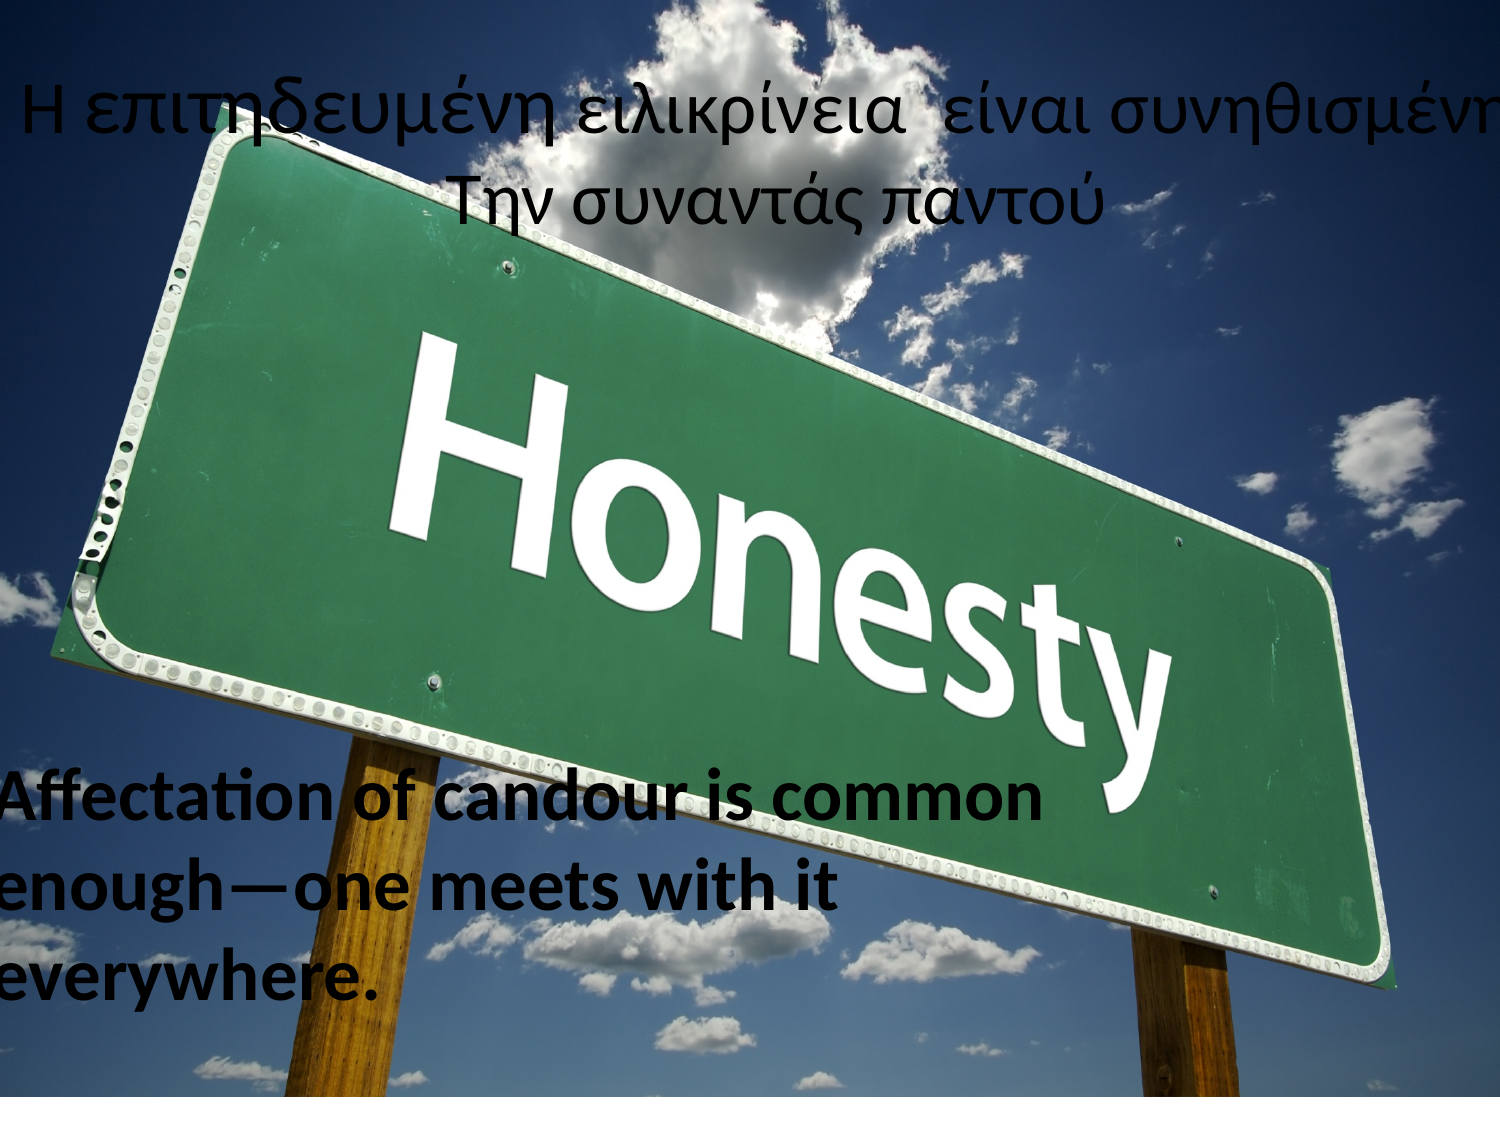

Η επιτηδευμένη ειλικρίνεια είναι συνηθισμένη. Την συναντάς παντού
Affectation of candour is common enough—one meets with it everywhere.